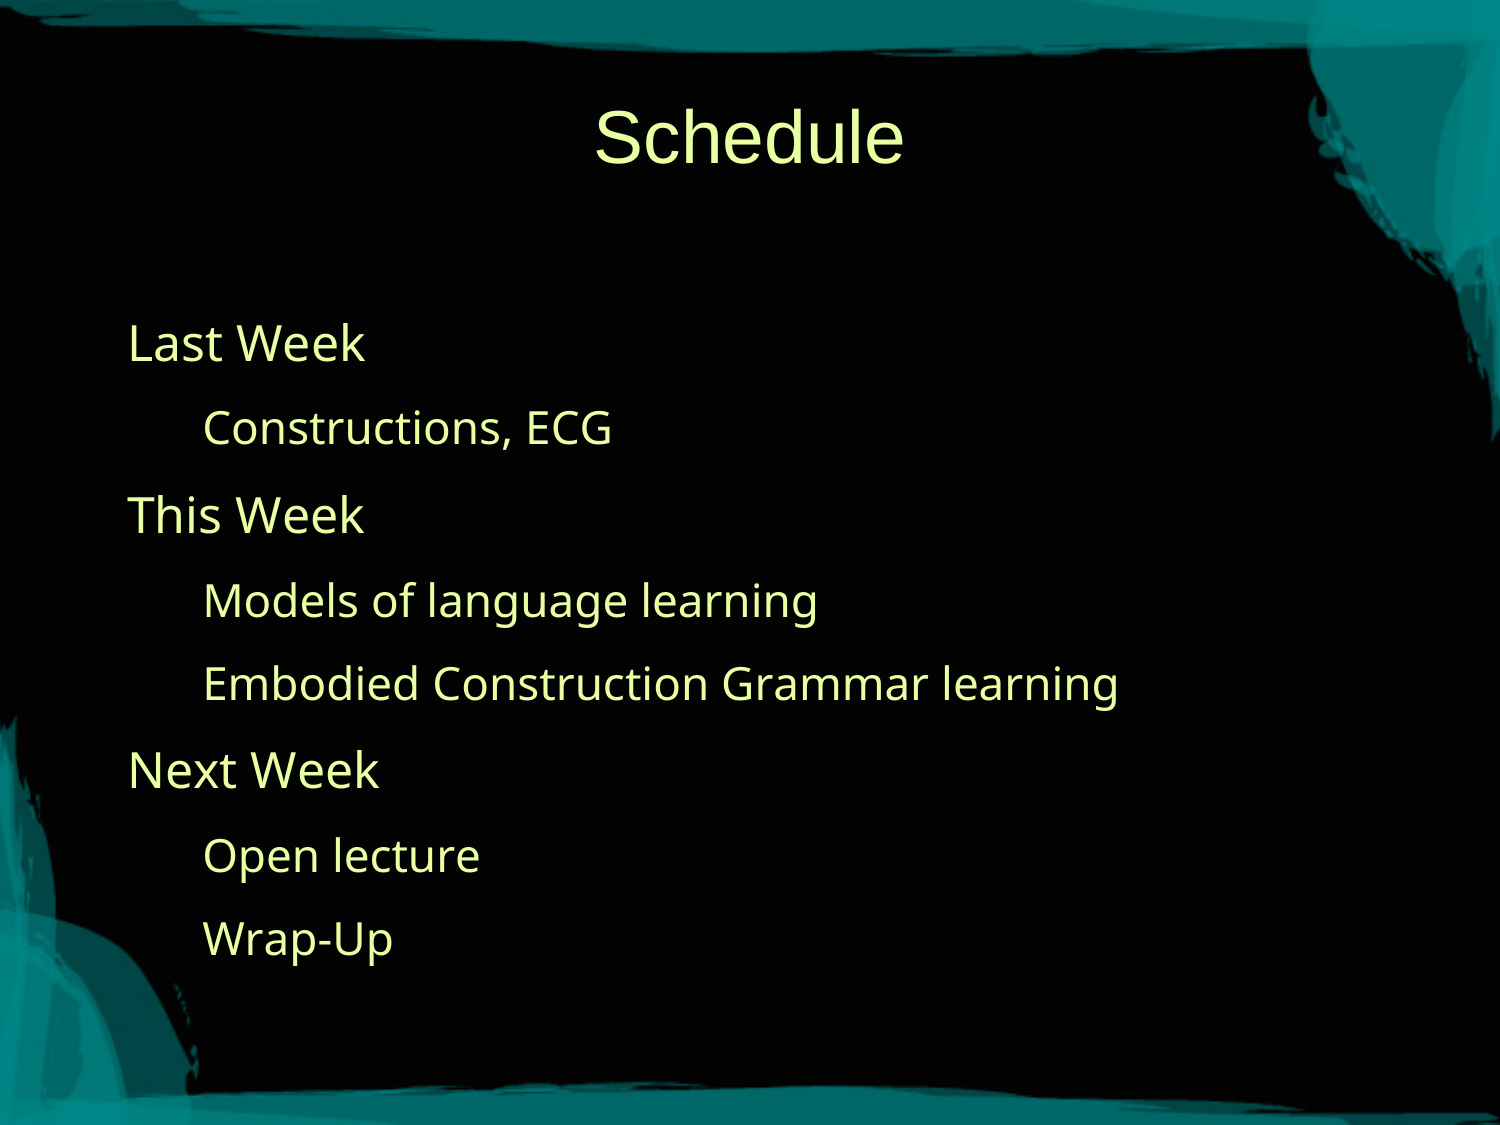

# Schedule
Last Week
Constructions, ECG
This Week
Models of language learning
Embodied Construction Grammar learning
Next Week
Open lecture
Wrap-Up